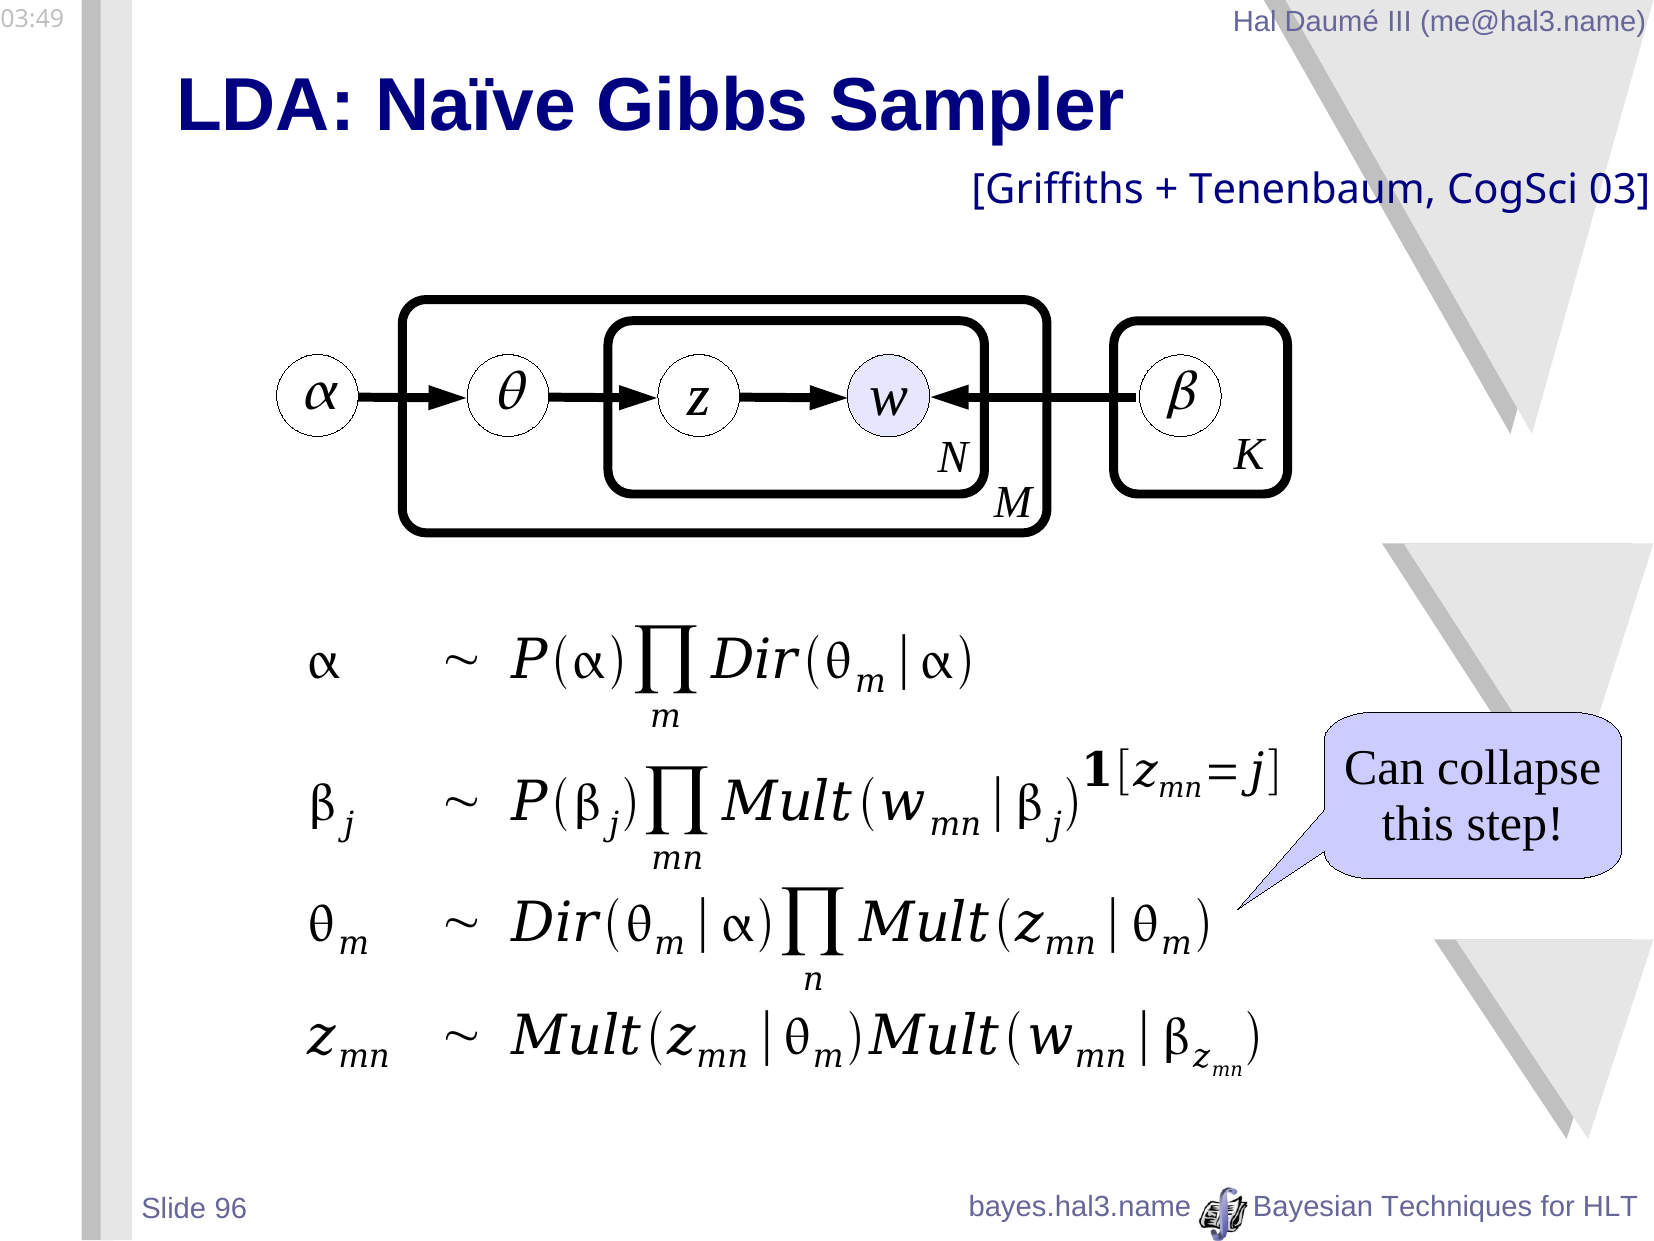

# LDA: Naïve Gibbs Sampler
[Griffiths + Tenenbaum, CogSci 03]


z
z
w

K
N
M
Can collapse
this step!